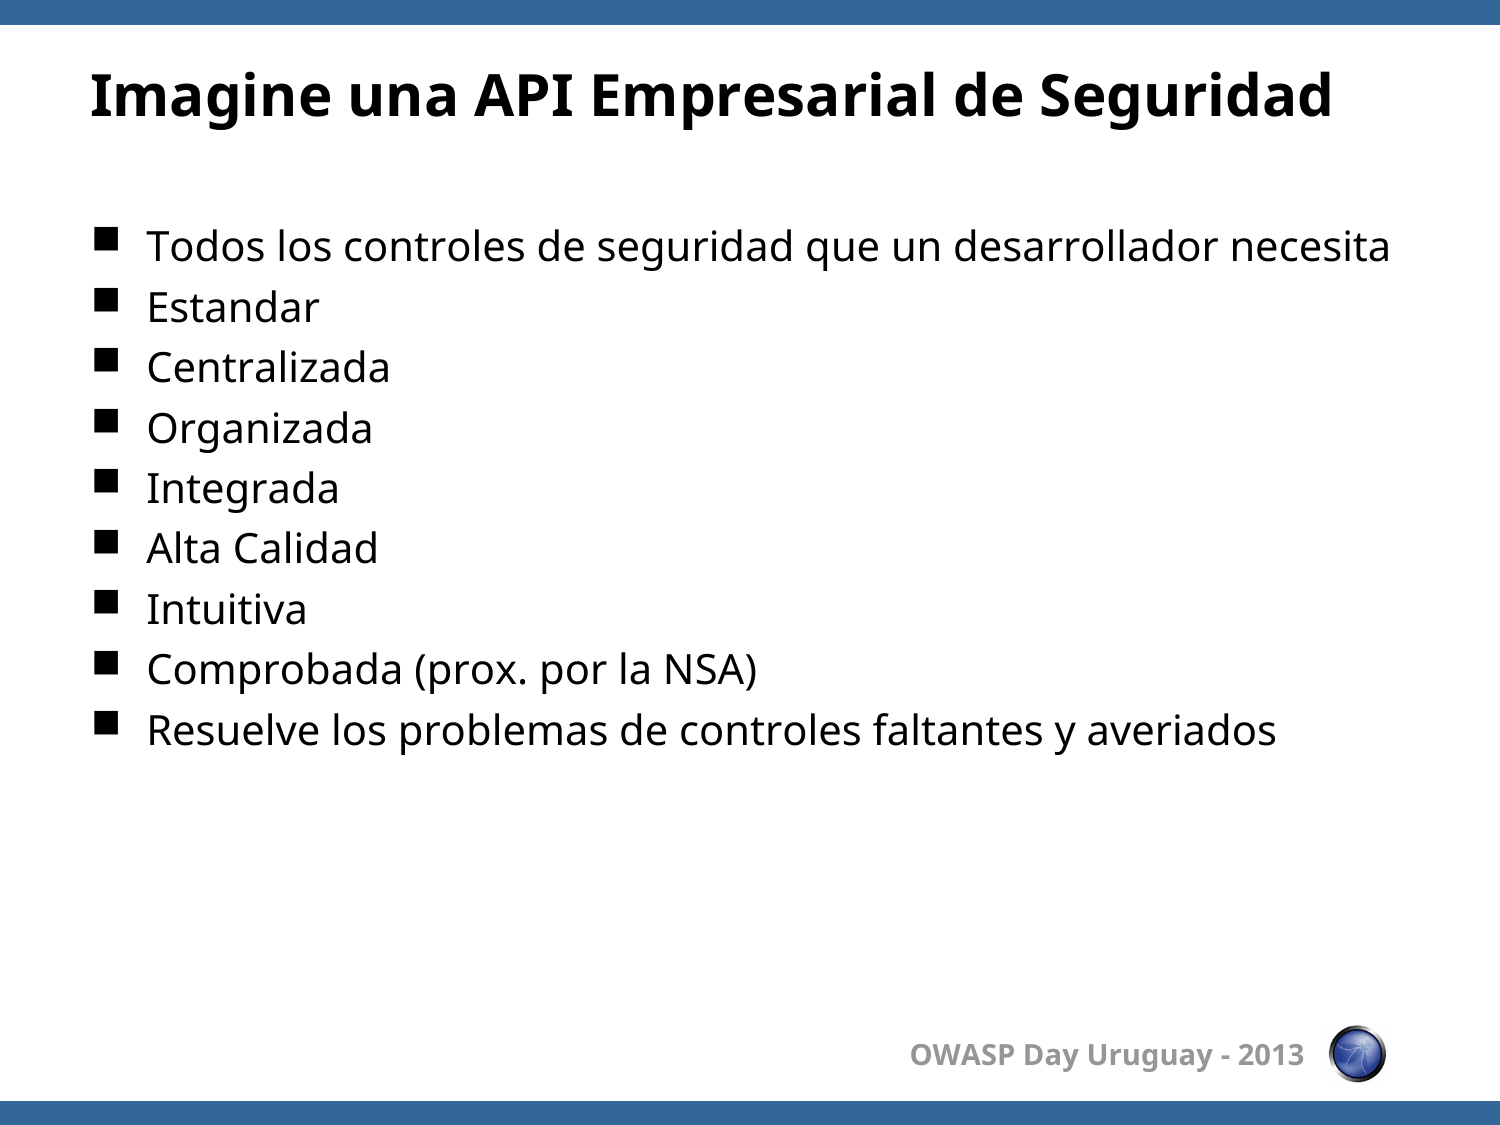

# Imagine una API Empresarial de Seguridad
Todos los controles de seguridad que un desarrollador necesita
Estandar
Centralizada
Organizada
Integrada
Alta Calidad
Intuitiva
Comprobada (prox. por la NSA)
Resuelve los problemas de controles faltantes y averiados